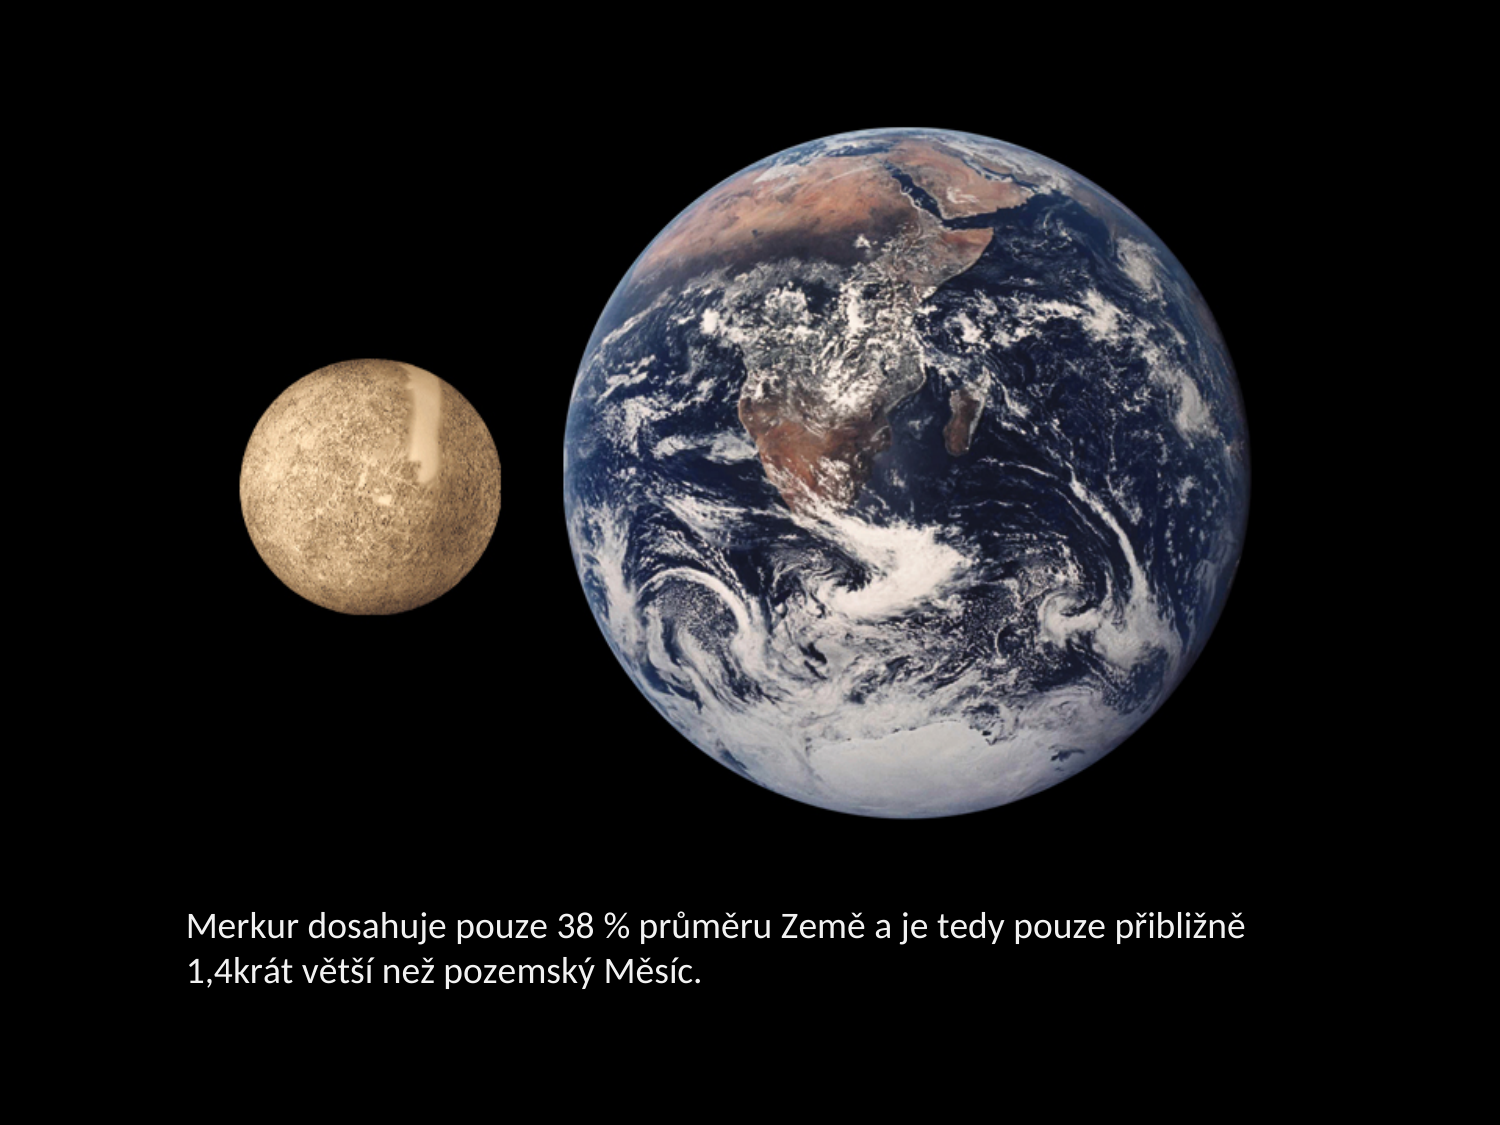

Merkur dosahuje pouze 38 % průměru Země a je tedy pouze přibližně 1,4krát větší než pozemský Měsíc.